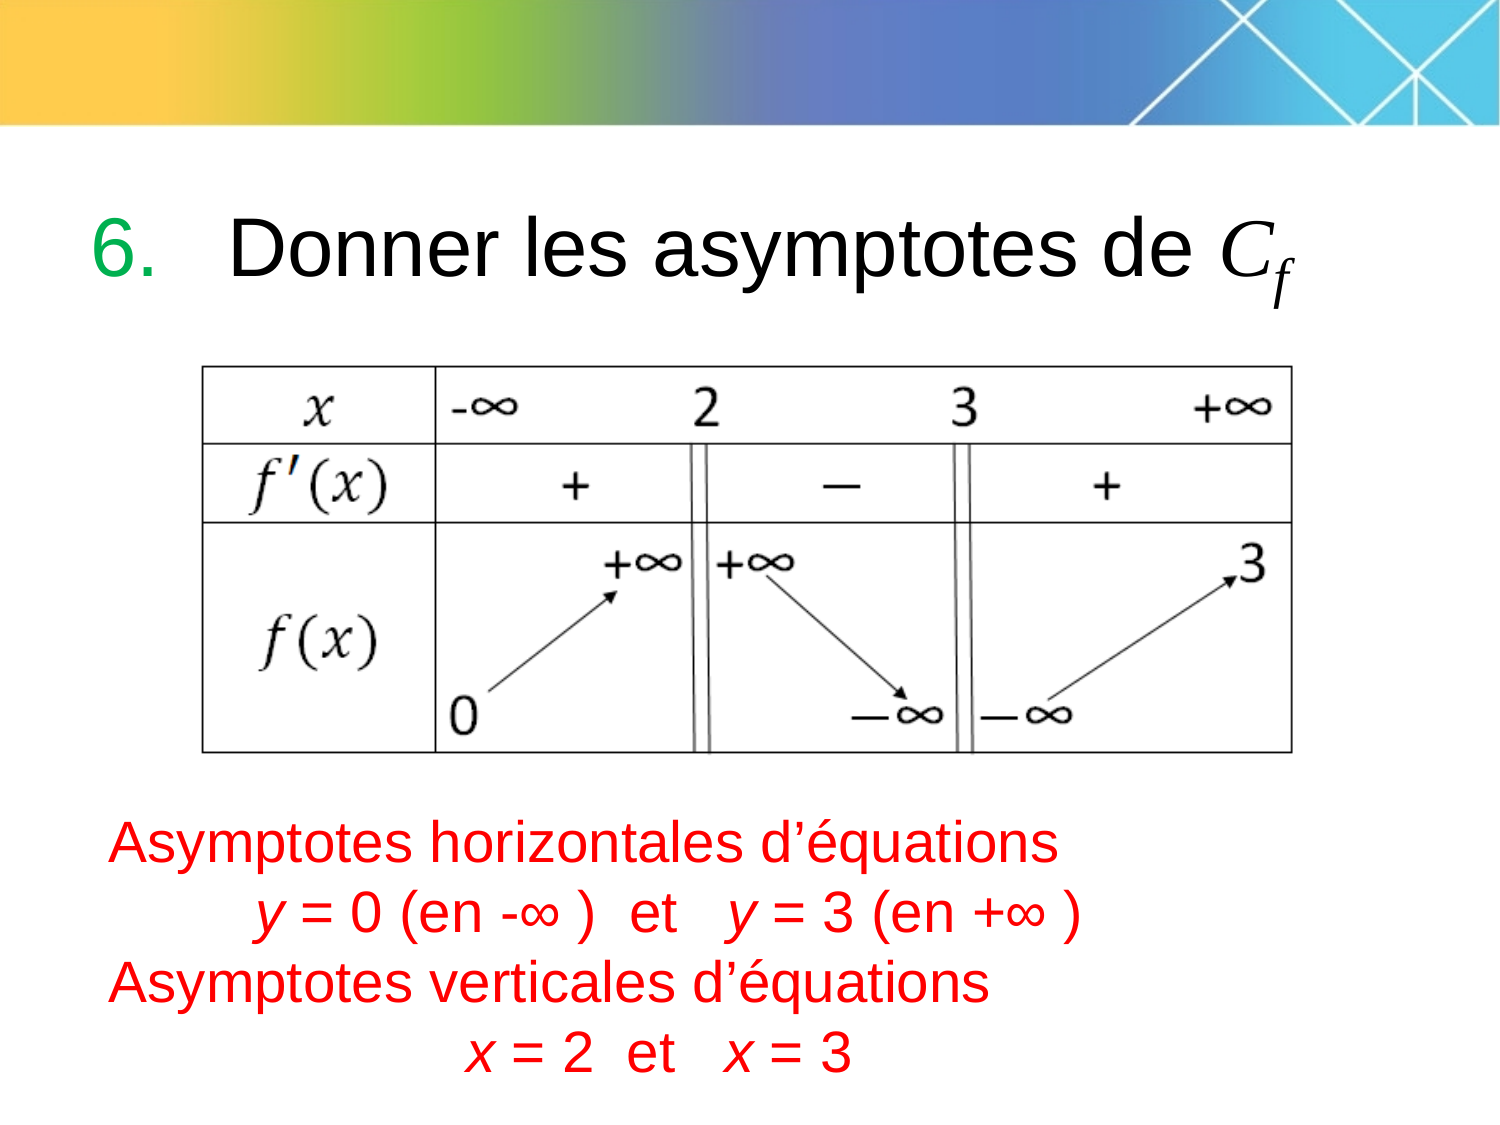

Donner les asymptotes de Cf
Asymptotes horizontales d’équations
 y = 0 (en -∞ ) et y = 3 (en +∞ )
Asymptotes verticales d’équations
 x = 2 et x = 3